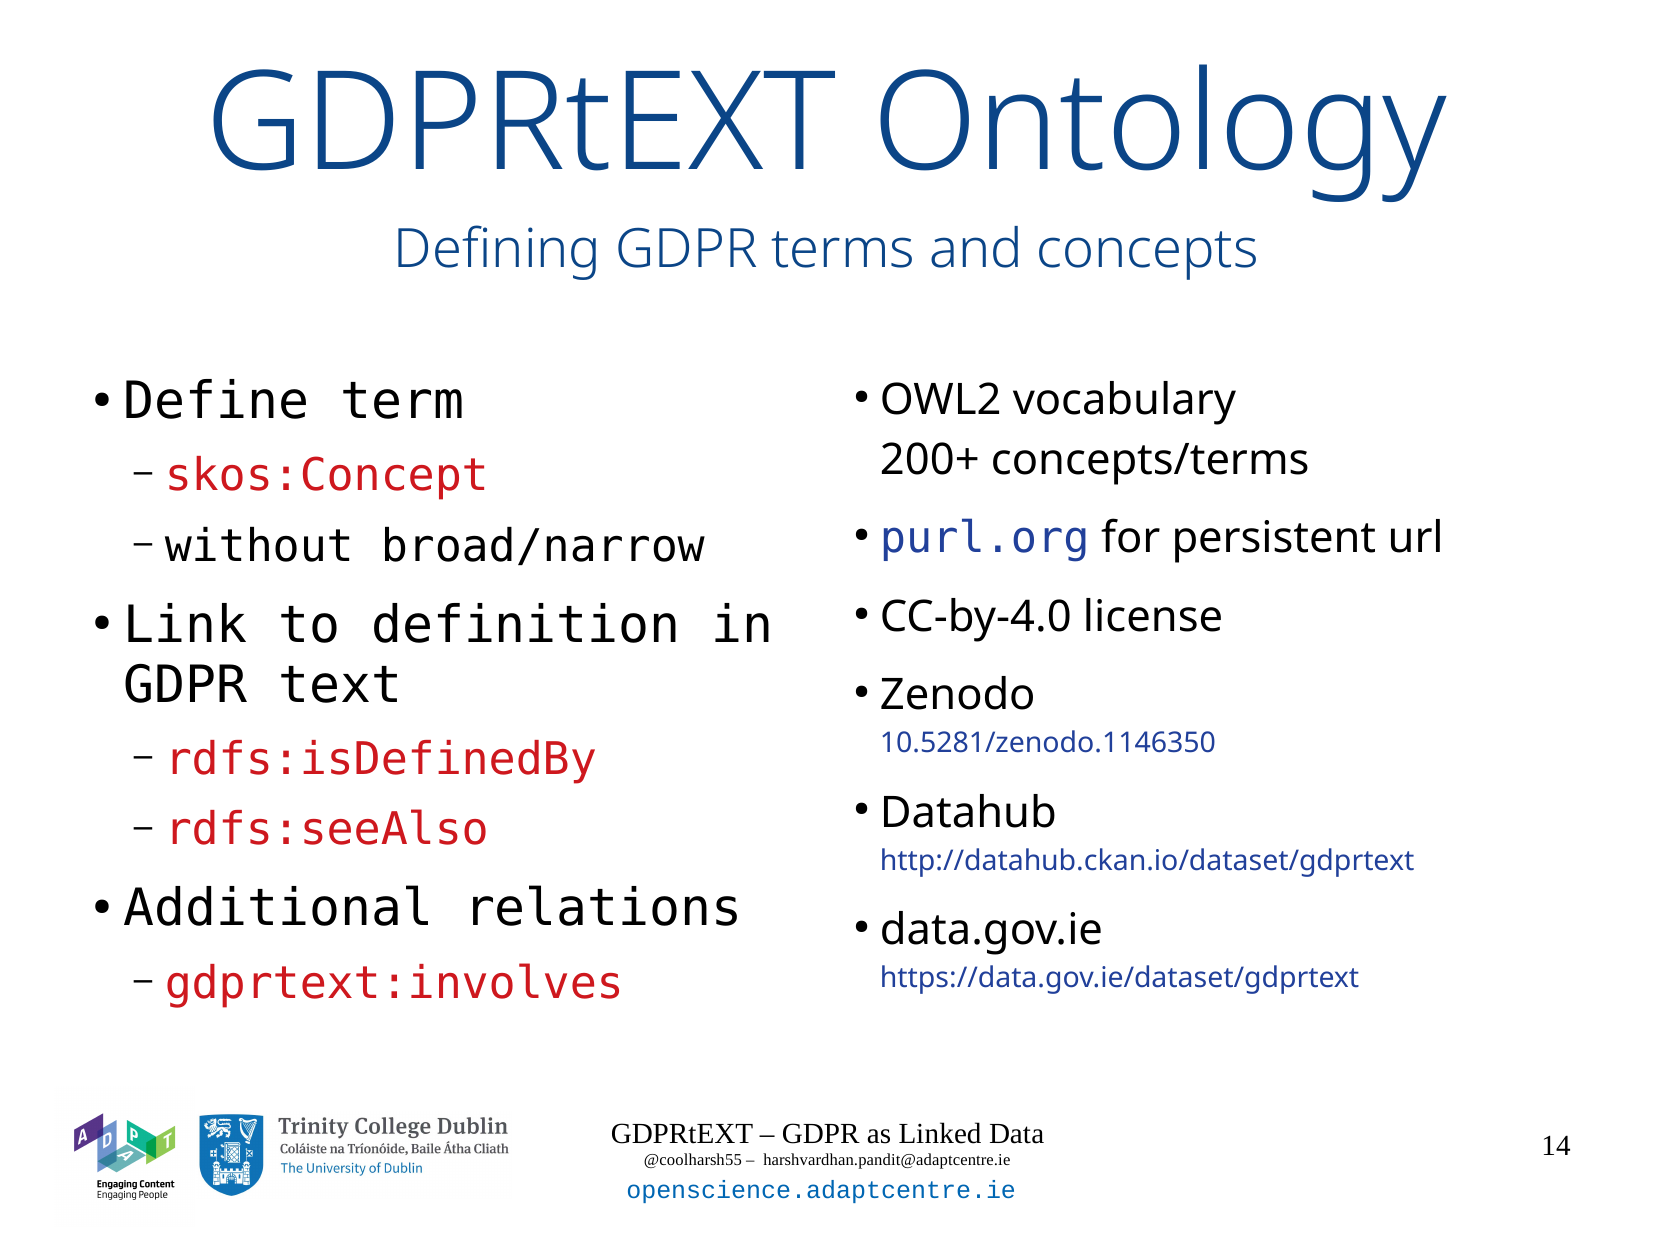

# GDPRtEXT Ontology Defining GDPR terms and concepts
Define term
skos:Concept
without broad/narrow
Link to definition in GDPR text
rdfs:isDefinedBy
rdfs:seeAlso
Additional relations
gdprtext:involves
OWL2 vocabulary
200+ concepts/terms
purl.org for persistent url
CC-by-4.0 license
Zenodo
10.5281/zenodo.1146350
Datahub
http://datahub.ckan.io/dataset/gdprtext
data.gov.ie
https://data.gov.ie/dataset/gdprtext
14